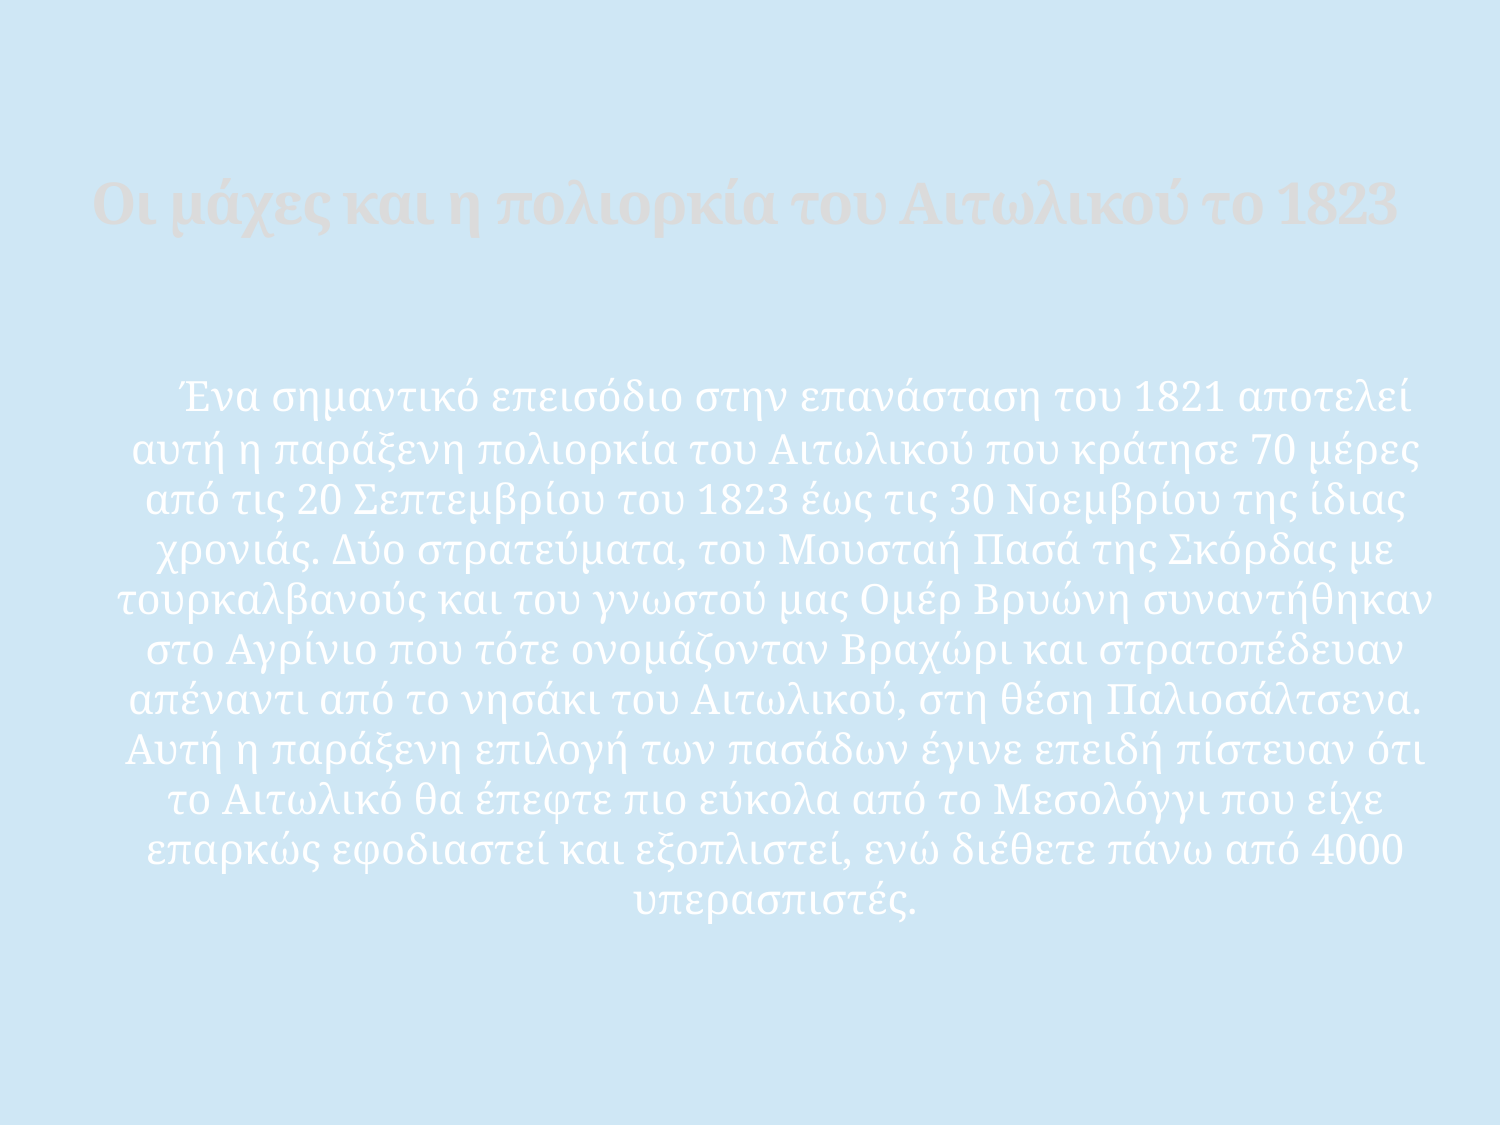

Οι μάχες και η πολιορκία του Αιτωλικού το 1823
# Ένα σημαντικό επεισόδιο στην επανάσταση του 1821 αποτελεί αυτή η παράξενη πολιορκία του Αιτωλικού που κράτησε 70 μέρες από τις 20 Σεπτεμβρίου του 1823 έως τις 30 Νοεμβρίου της ίδιας χρονιάς. Δύο στρατεύματα, του Μουσταή Πασά της Σκόρδας με τουρκαλβανούς και του γνωστού μας Ομέρ Βρυώνη συναντήθηκαν στο Αγρίνιο που τότε ονομάζονταν Βραχώρι και στρατοπέδευαν απέναντι από το νησάκι του Αιτωλικού, στη θέση Παλιοσάλτσενα. Αυτή η παράξενη επιλογή των πασάδων έγινε επειδή πίστευαν ότι το Αιτωλικό θα έπεφτε πιο εύκολα από το Μεσολόγγι που είχε επαρκώς εφοδιαστεί και εξοπλιστεί, ενώ διέθετε πάνω από 4000 υπερασπιστές.